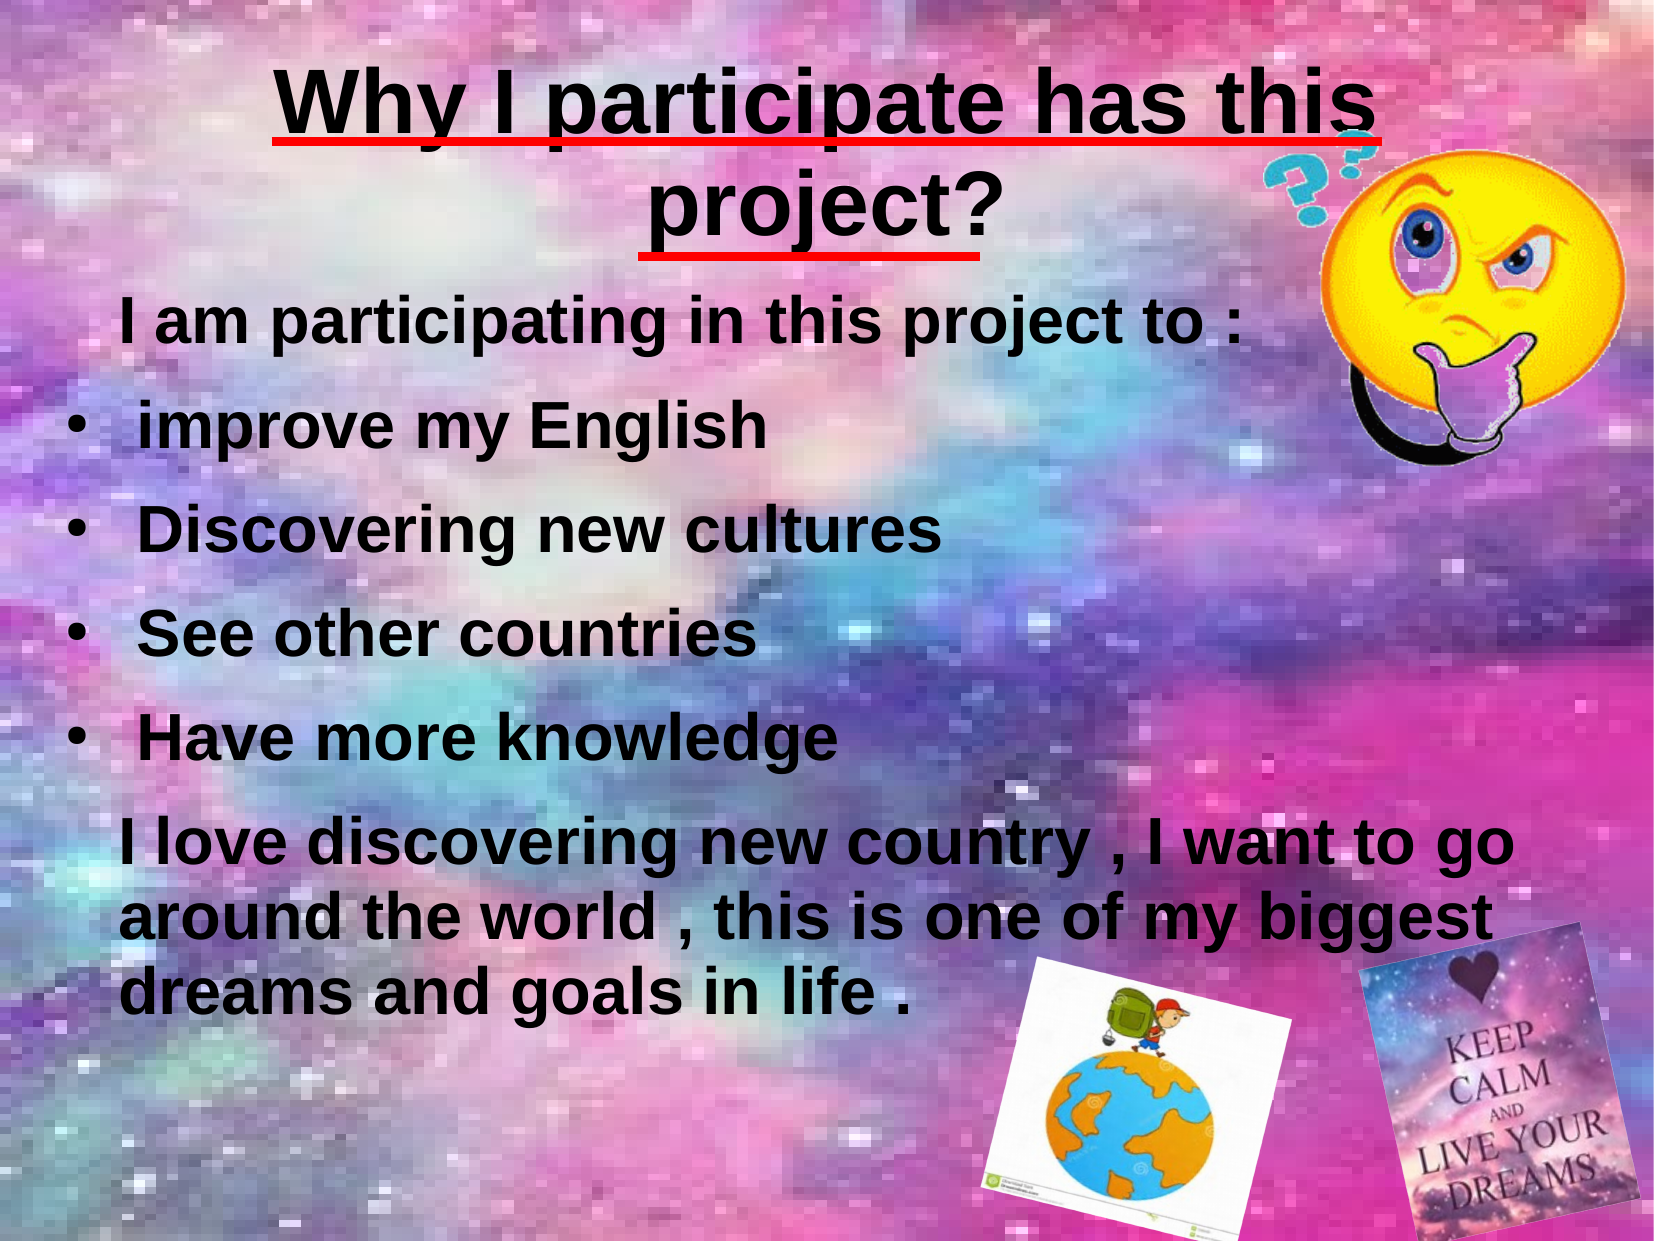

# Why I participate has this project?
I am participating in this project to :
 improve my English
 Discovering new cultures
 See other countries
 Have more knowledge
I love discovering new country , I want to go around the world , this is one of my biggest dreams and goals in life .